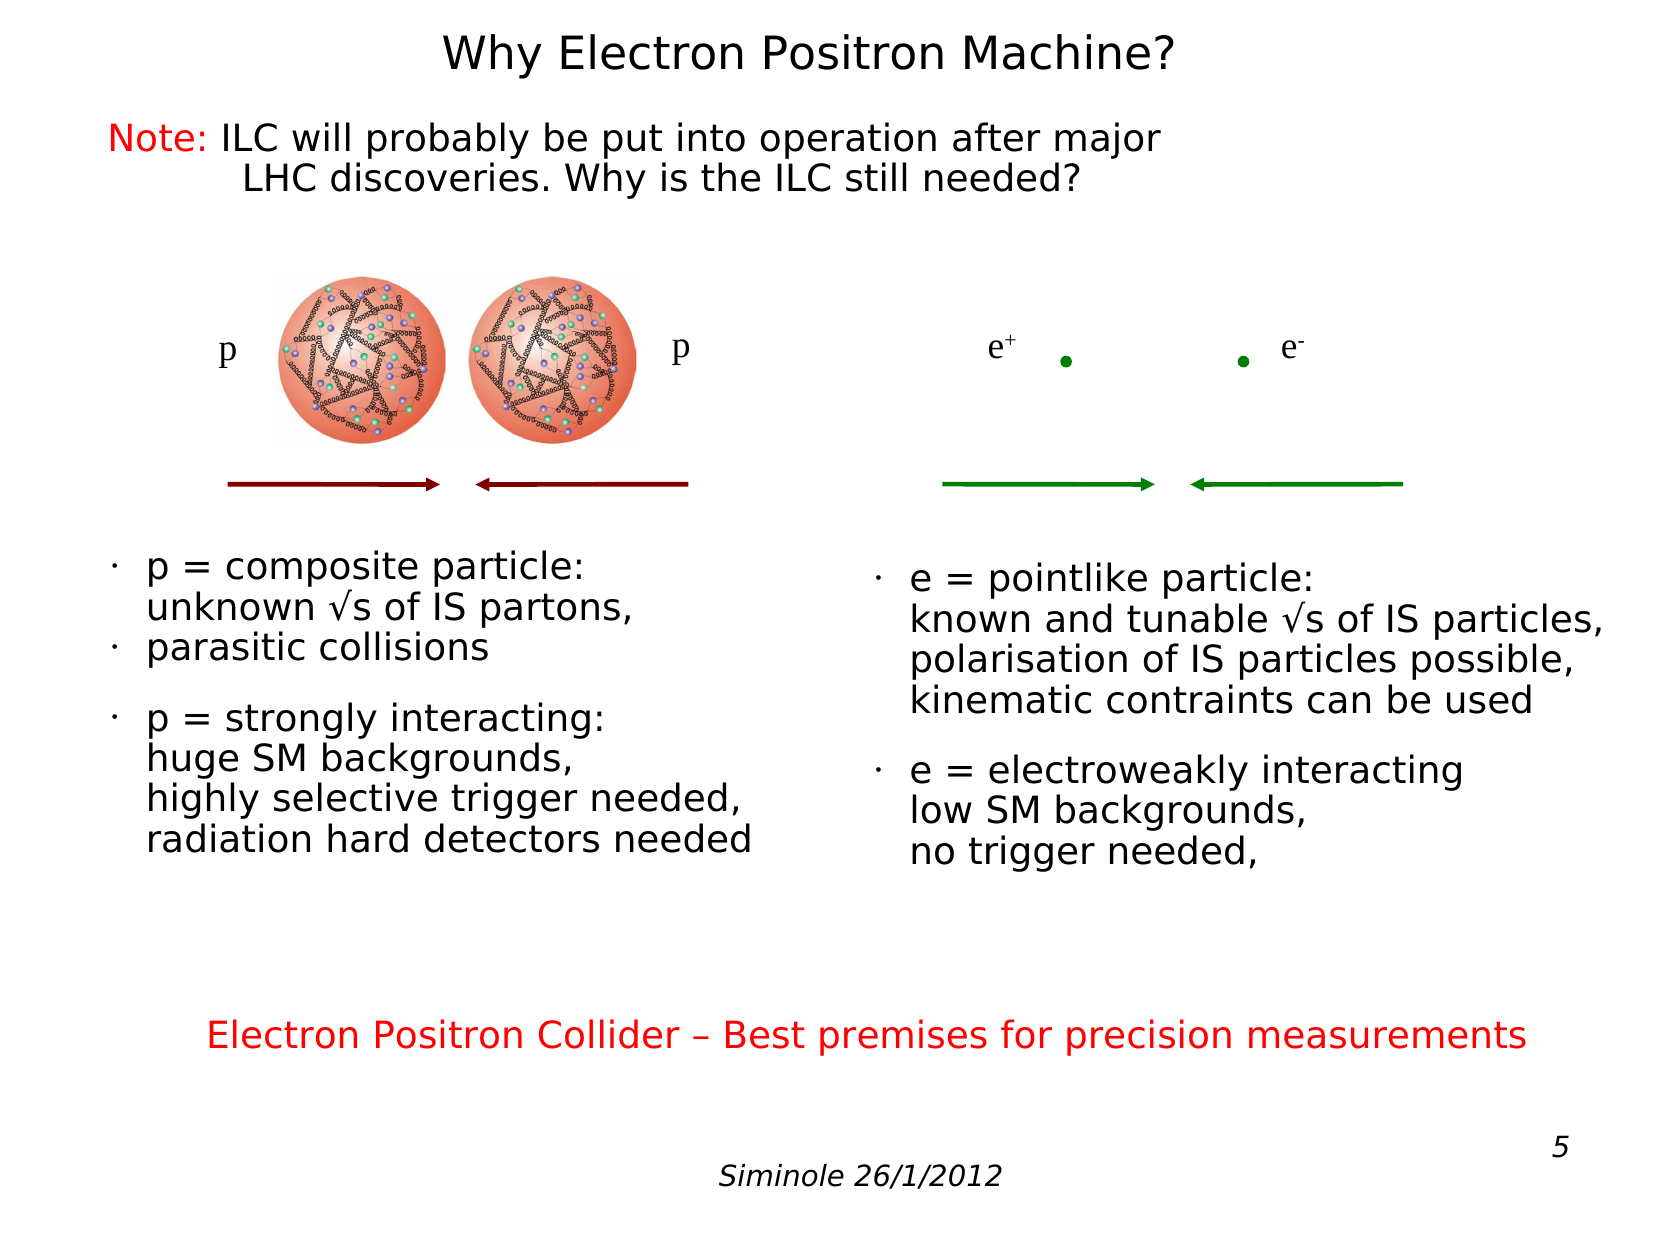

Why Electron Positron Machine?
Note: ILC will probably be put into operation after major
LHC discoveries. Why is the ILC still needed?
p
p
e+
e-
p = composite particle:
unknown √s of IS partons,
parasitic collisions
p = strongly interacting:
huge SM backgrounds,
highly selective trigger needed,
radiation hard detectors needed
e = pointlike particle:
known and tunable √s of IS particles,
polarisation of IS particles possible,
kinematic contraints can be used
e = electroweakly interacting
low SM backgrounds,
no trigger needed,
Electron Positron Collider – Best premises for precision measurements
Comite d'evaluation
5